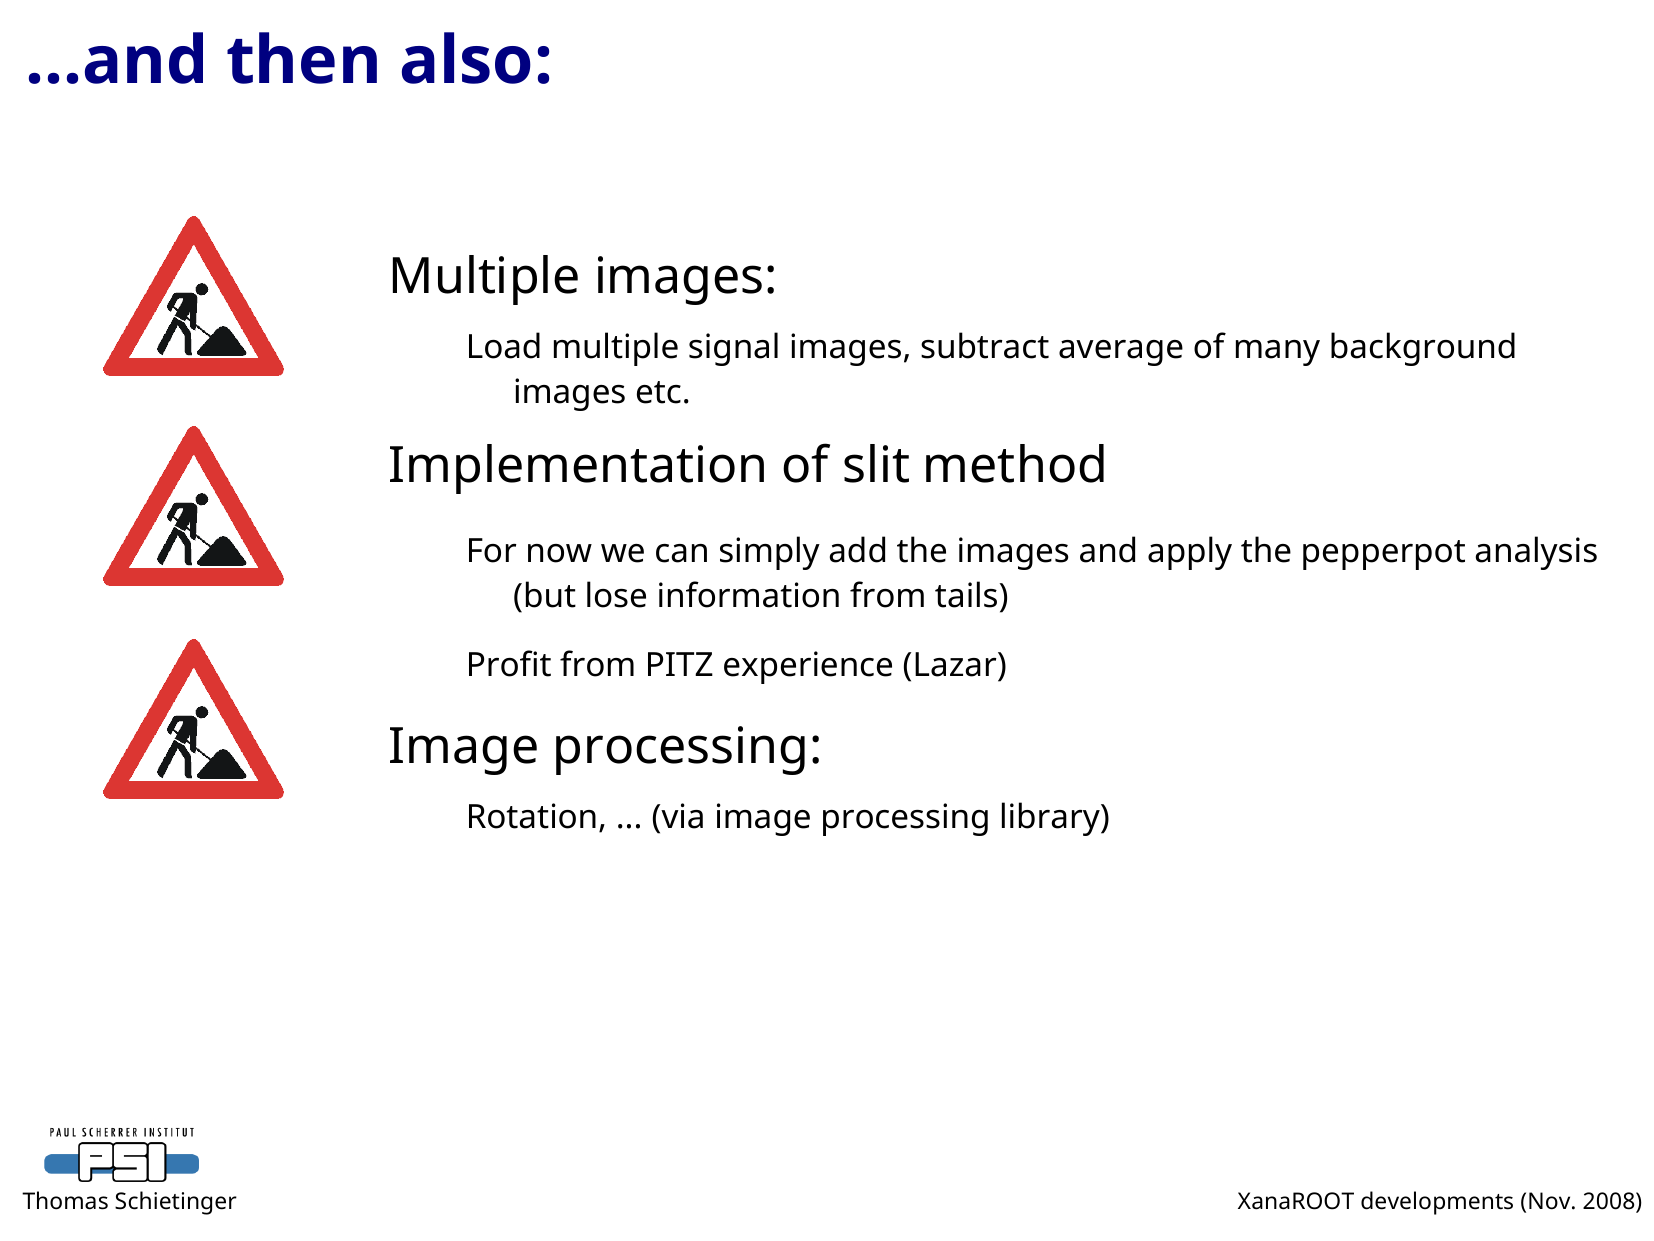

...and then also:
# Multiple images:
Load multiple signal images, subtract average of many background images etc.
Implementation of slit method
For now we can simply add the images and apply the pepperpot analysis (but lose information from tails)
Profit from PITZ experience (Lazar)
Image processing:
Rotation, ... (via image processing library)